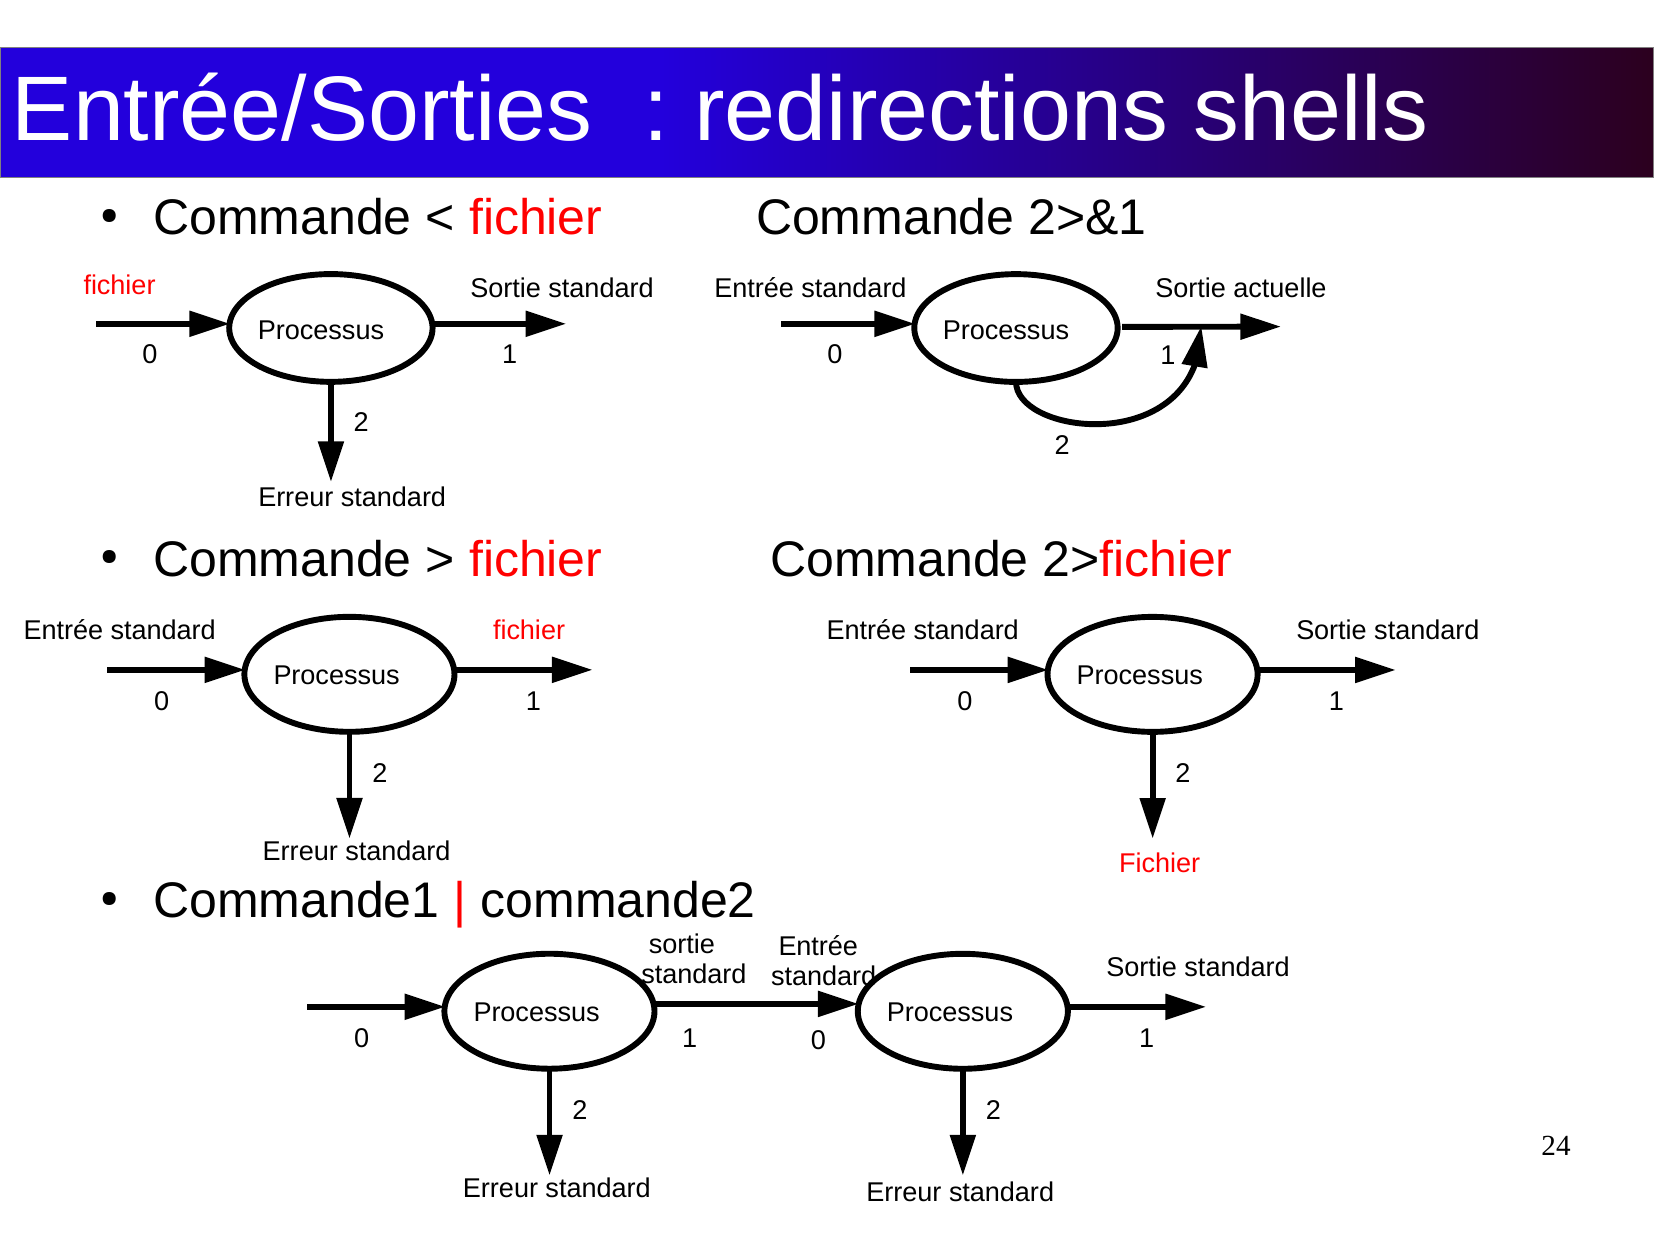

# Entrée/Sorties  : redirections shells
Commande < fichier Commande 2>&1
Commande > fichier Commande 2>fichier
Commande1 | commande2
 fichier
Sortie standard
 Entrée standard
Sortie actuelle
Processus
Processus
0
1
0
1
2
2
Erreur standard
 Entrée standard
fichier
 Entrée standard
Sortie standard
Processus
Processus
0
1
0
1
2
2
Erreur standard
Fichier
 sortie
 standard
 Entrée
 standard
Sortie standard
Processus
Processus
0
1
1
0
2
2
Erreur standard
Erreur standard
24